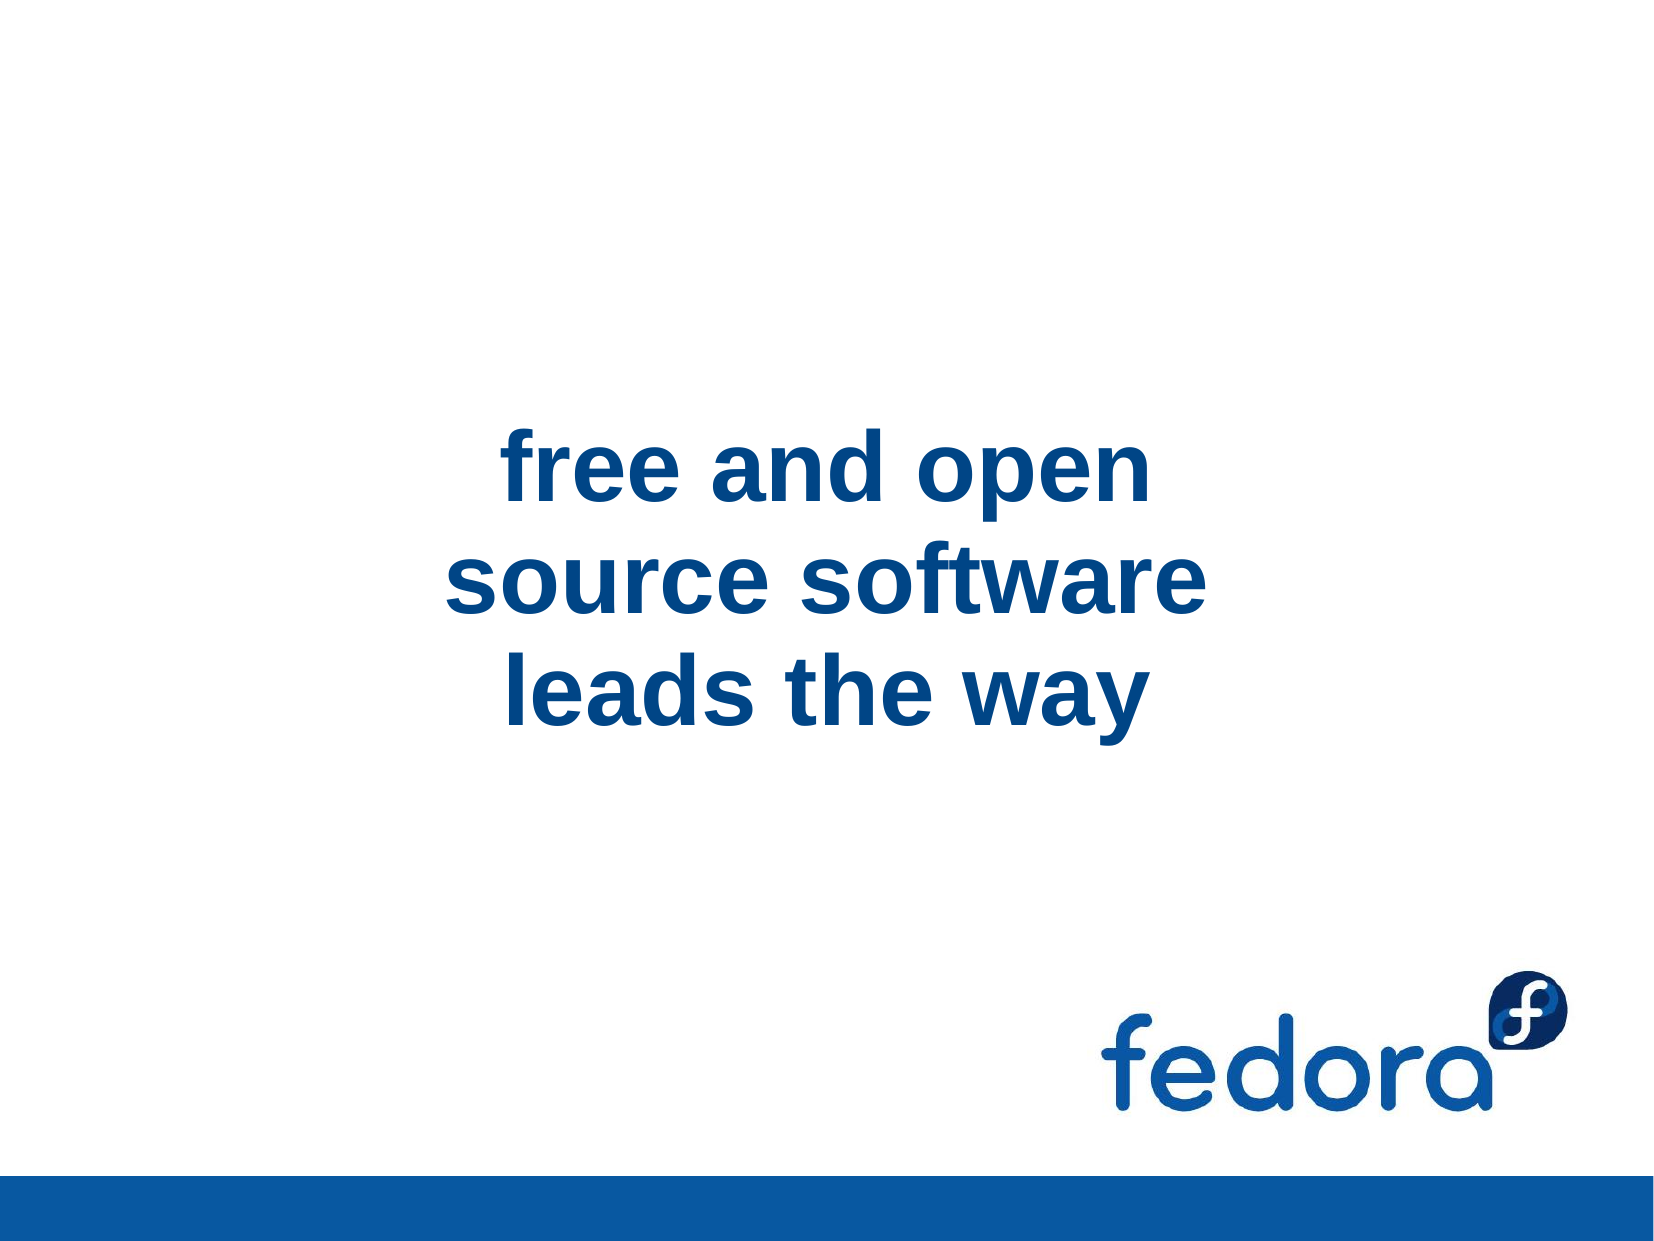

# free and open source software leads the way